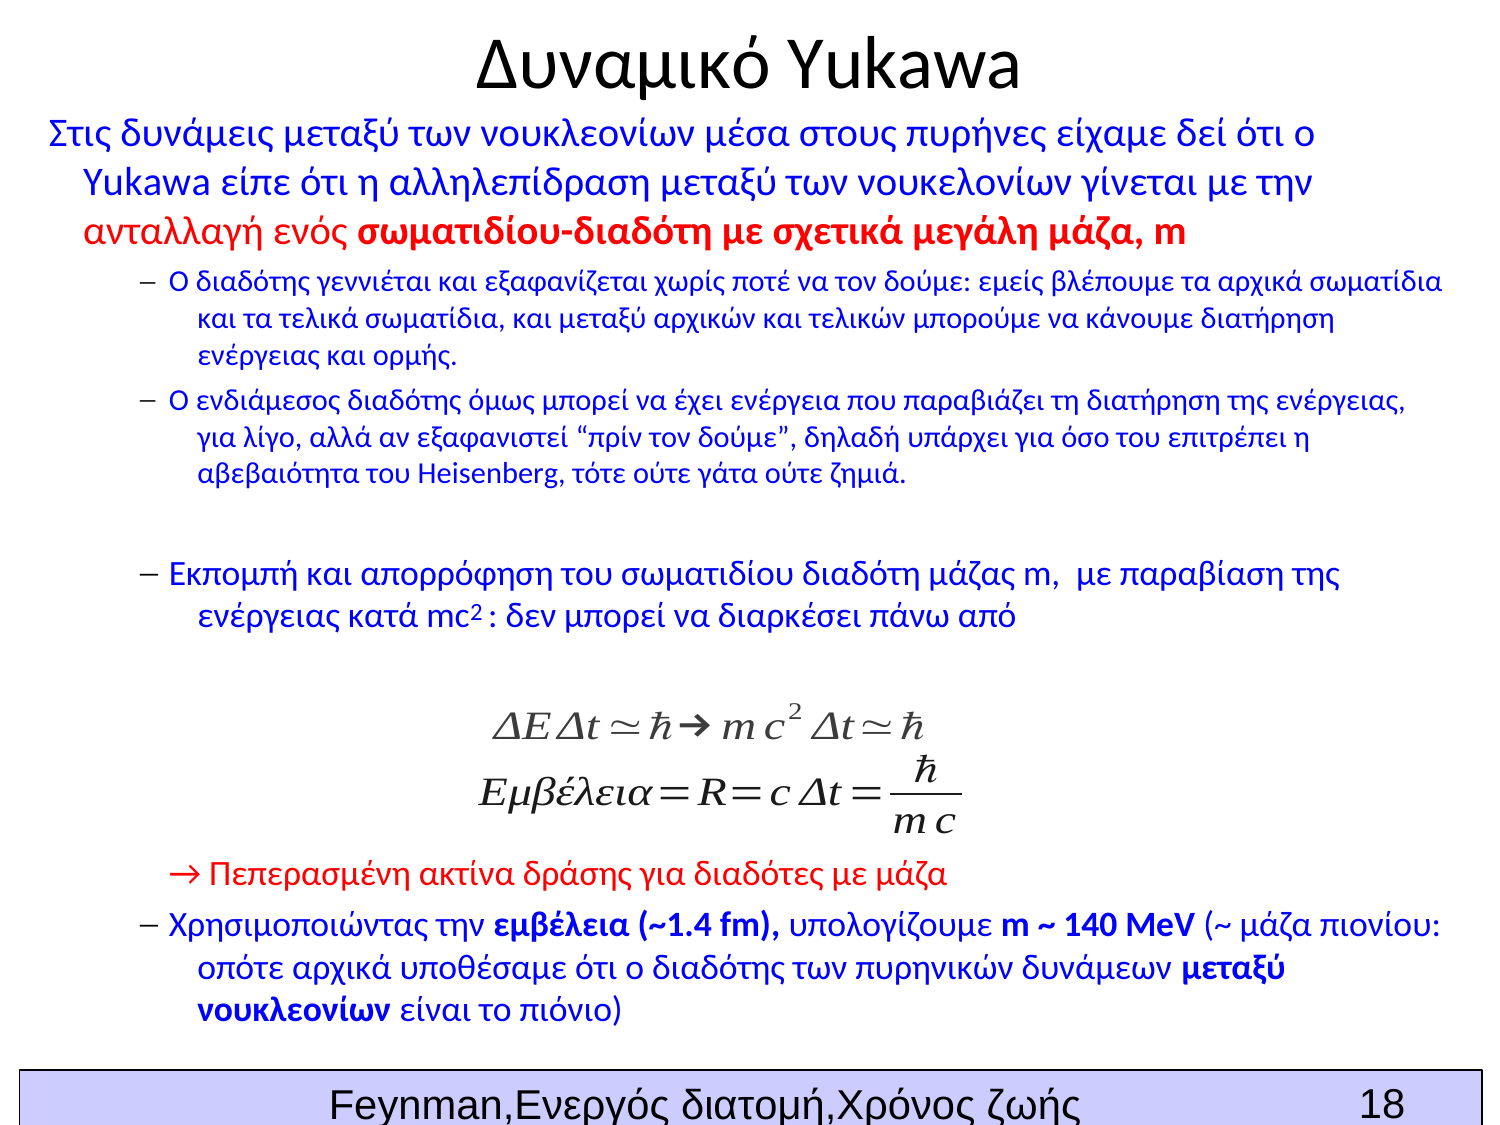

# Δυναμικό Yukawa
Στις δυνάμεις μεταξύ των νουκλεονίων μέσα στους πυρήνες είχαμε δεί ότι ο Υukawa είπε ότι η αλληλεπίδραση μεταξύ των νουκελονίων γίνεται με την ανταλλαγή ενός σωματιδίου-διαδότη με σχετικά μεγάλη μάζα, m
Ο διαδότης γεννιέται και εξαφανίζεται χωρίς ποτέ να τον δούμε: εμείς βλέπουμε τα αρχικά σωματίδια και τα τελικά σωματίδια, και μεταξύ αρχικών και τελικών μπορούμε να κάνουμε διατήρηση ενέργειας και ορμής.
Ο ενδιάμεσος διαδότης όμως μπορεί να έχει ενέργεια που παραβιάζει τη διατήρηση της ενέργειας, για λίγο, αλλά αν εξαφανιστεί “πρίν τον δούμε”, δηλαδή υπάρχει για όσο του επιτρέπει η αβεβαιότητα του Heisenberg, τότε ούτε γάτα ούτε ζημιά.
Εκπομπή και απορρόφηση του σωματιδίου διαδότη μάζας m, με παραβίαση της ενέργειας κατά mc2 : δεν μπορεί να διαρκέσει πάνω από
→ Πεπερασμένη ακτίνα δράσης για διαδότες με μάζα
Χρησιμοποιώντας την εμβέλεια (~1.4 fm), υπολογίζουμε m ~ 140 MeV (~ μάζα πιονίου: οπότε αρχικά υποθέσαμε ότι ο διαδότης των πυρηνικών δυνάμεων μεταξύ νουκλεονίων είναι το πιόνιο)
18
Feynman,Eνεργός διατομή,Xρόνος ζωής